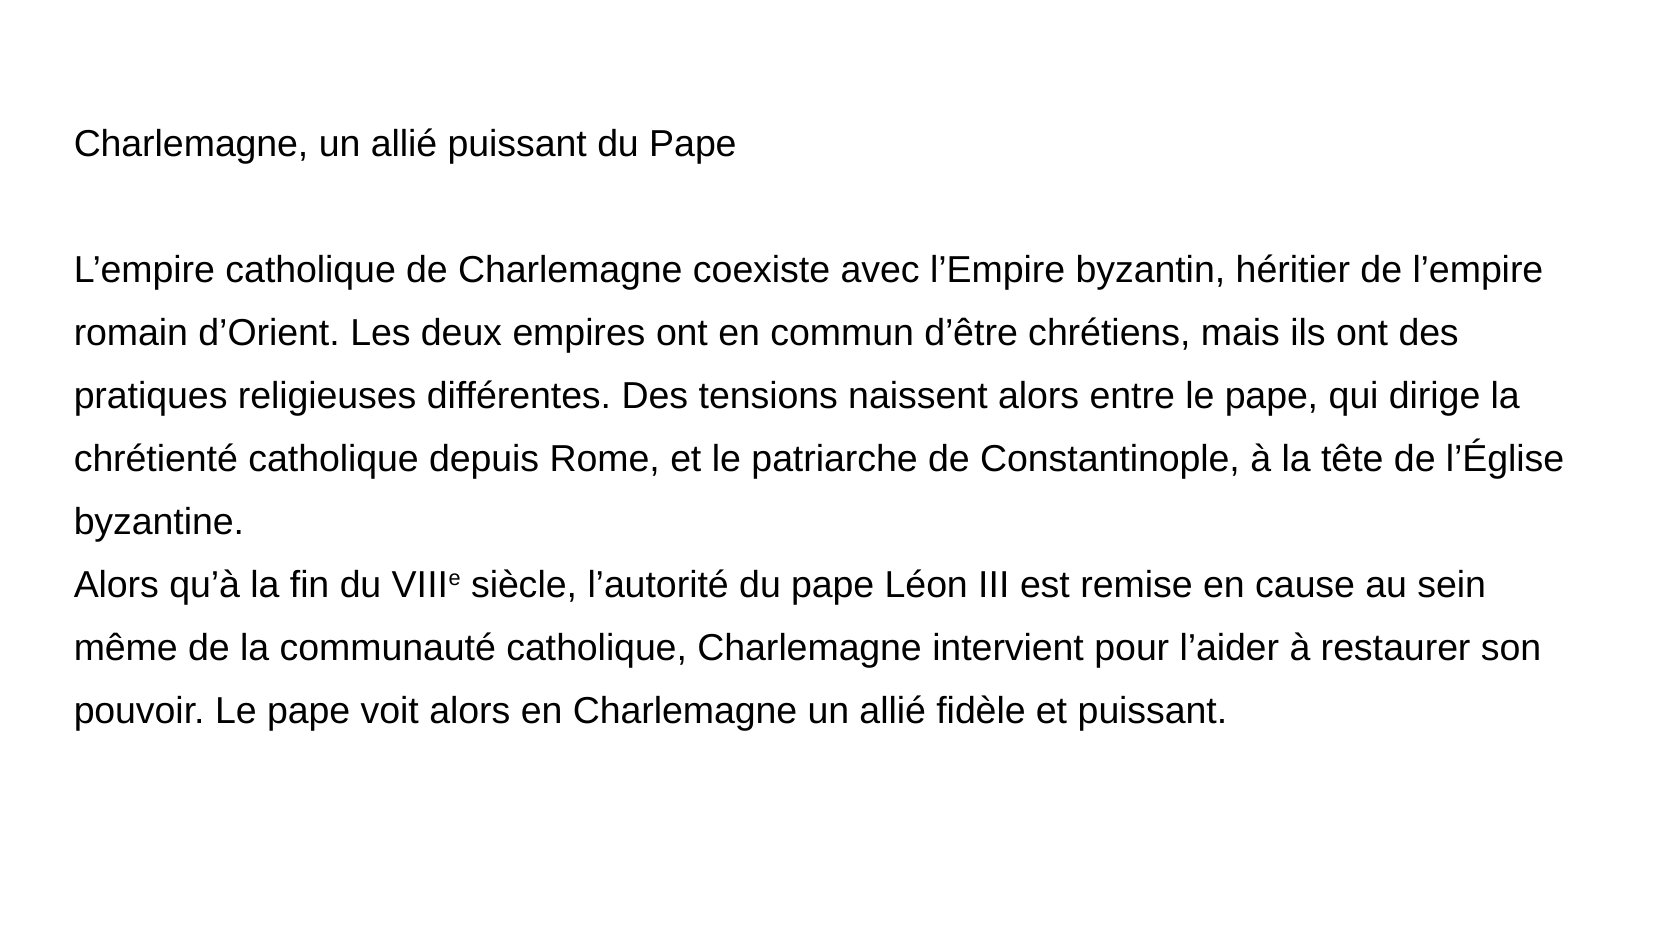

Charlemagne, un allié puissant du Pape
L’empire catholique de Charlemagne coexiste avec l’Empire byzantin, héritier de l’empire romain d’Orient. Les deux empires ont en commun d’être chrétiens, mais ils ont des pratiques religieuses différentes. Des tensions naissent alors entre le pape, qui dirige la chrétienté catholique depuis Rome, et le patriarche de Constantinople, à la tête de l’Église byzantine.
Alors qu’à la fin du VIIIe siècle, l’autorité du pape Léon III est remise en cause au sein même de la communauté catholique, Charlemagne intervient pour l’aider à restaurer son pouvoir. Le pape voit alors en Charlemagne un allié fidèle et puissant.